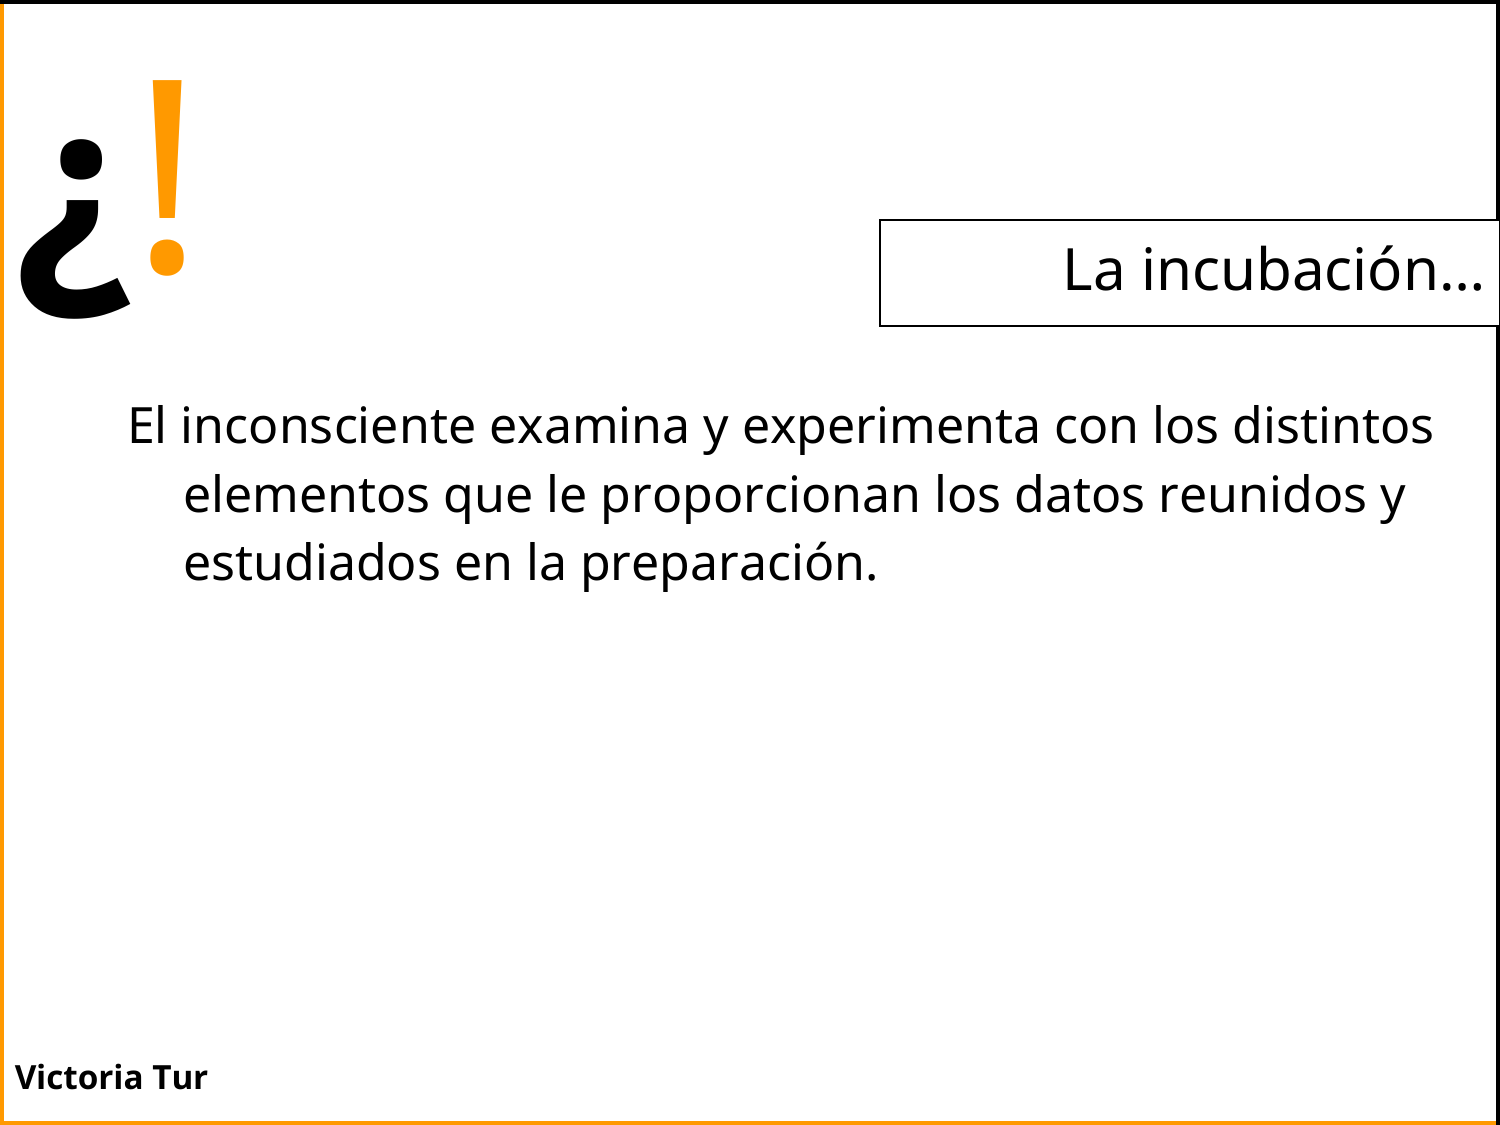

La incubación…
# El inconsciente examina y experimenta con los distintos elementos que le proporcionan los datos reunidos y estudiados en la preparación.